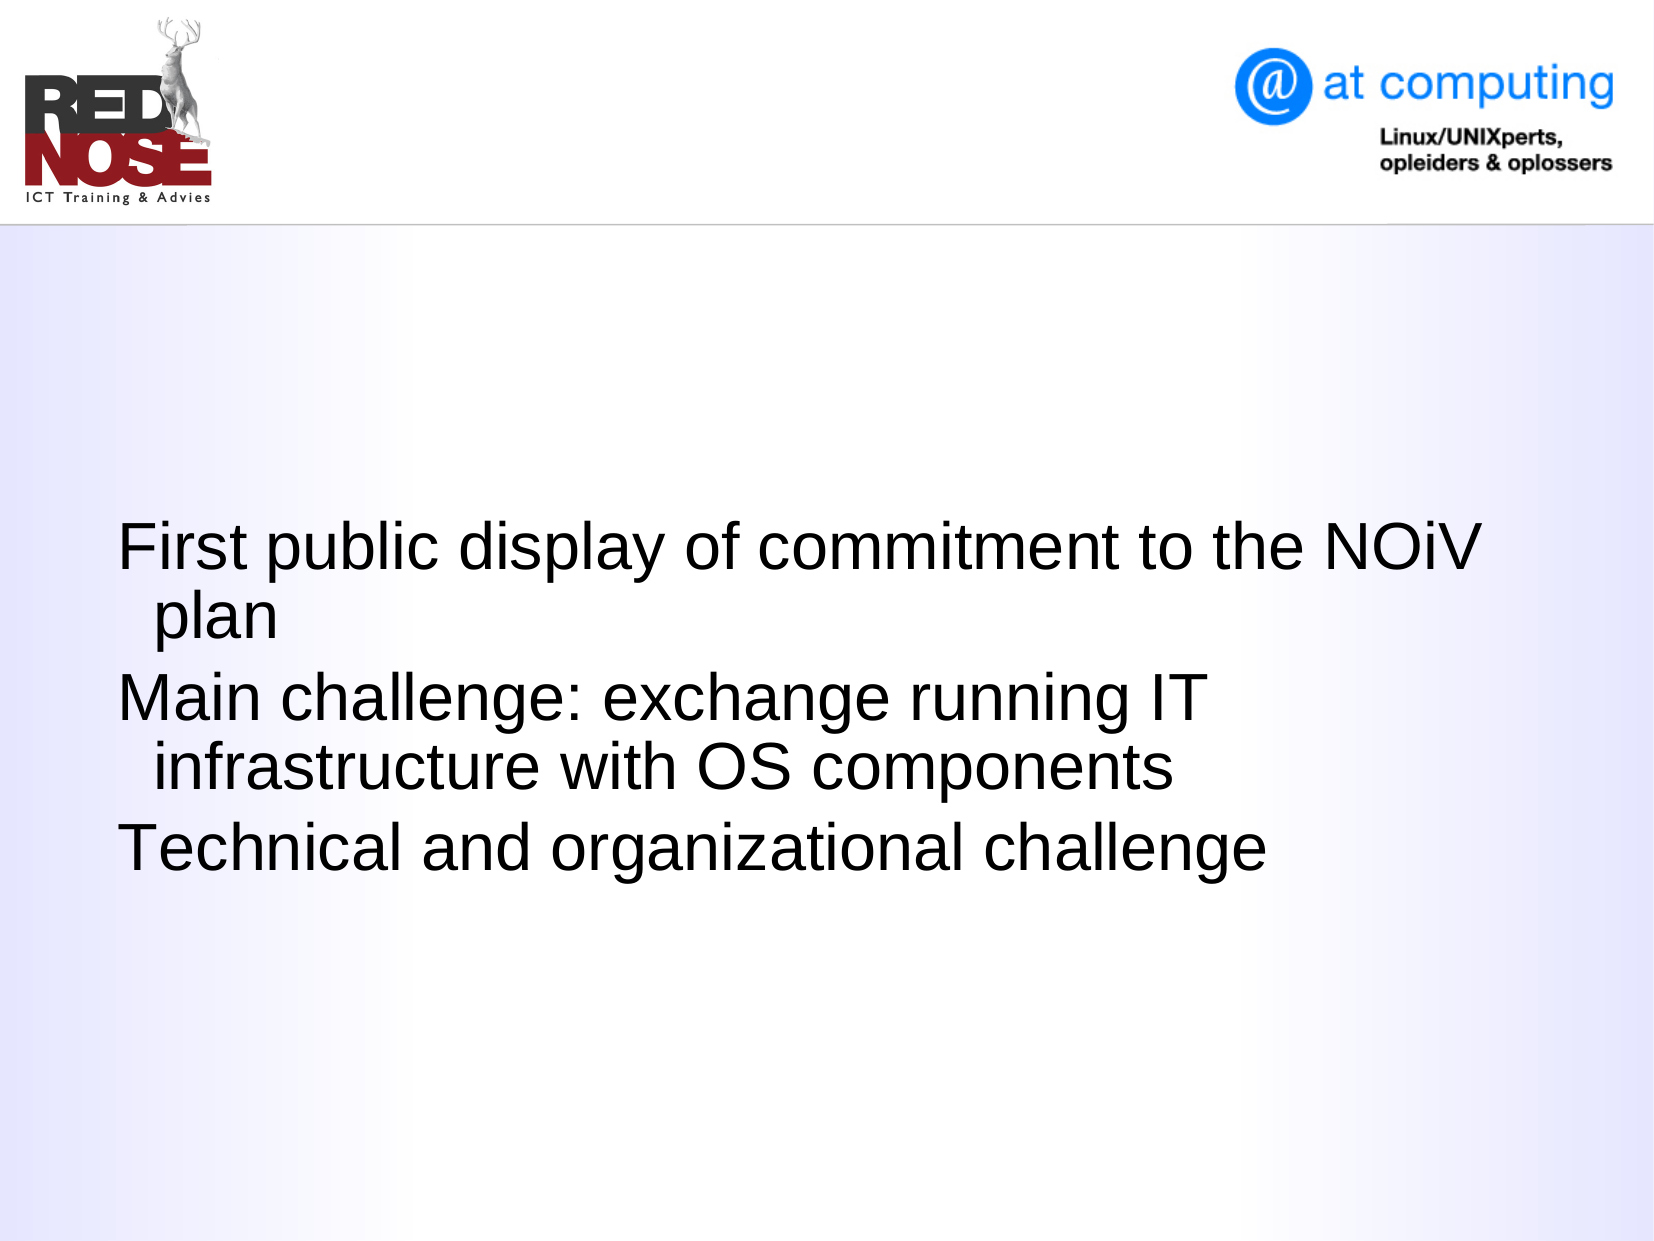

First public display of commitment to the NOiV plan
Main challenge: exchange running IT infrastructure with OS components
Technical and organizational challenge
#